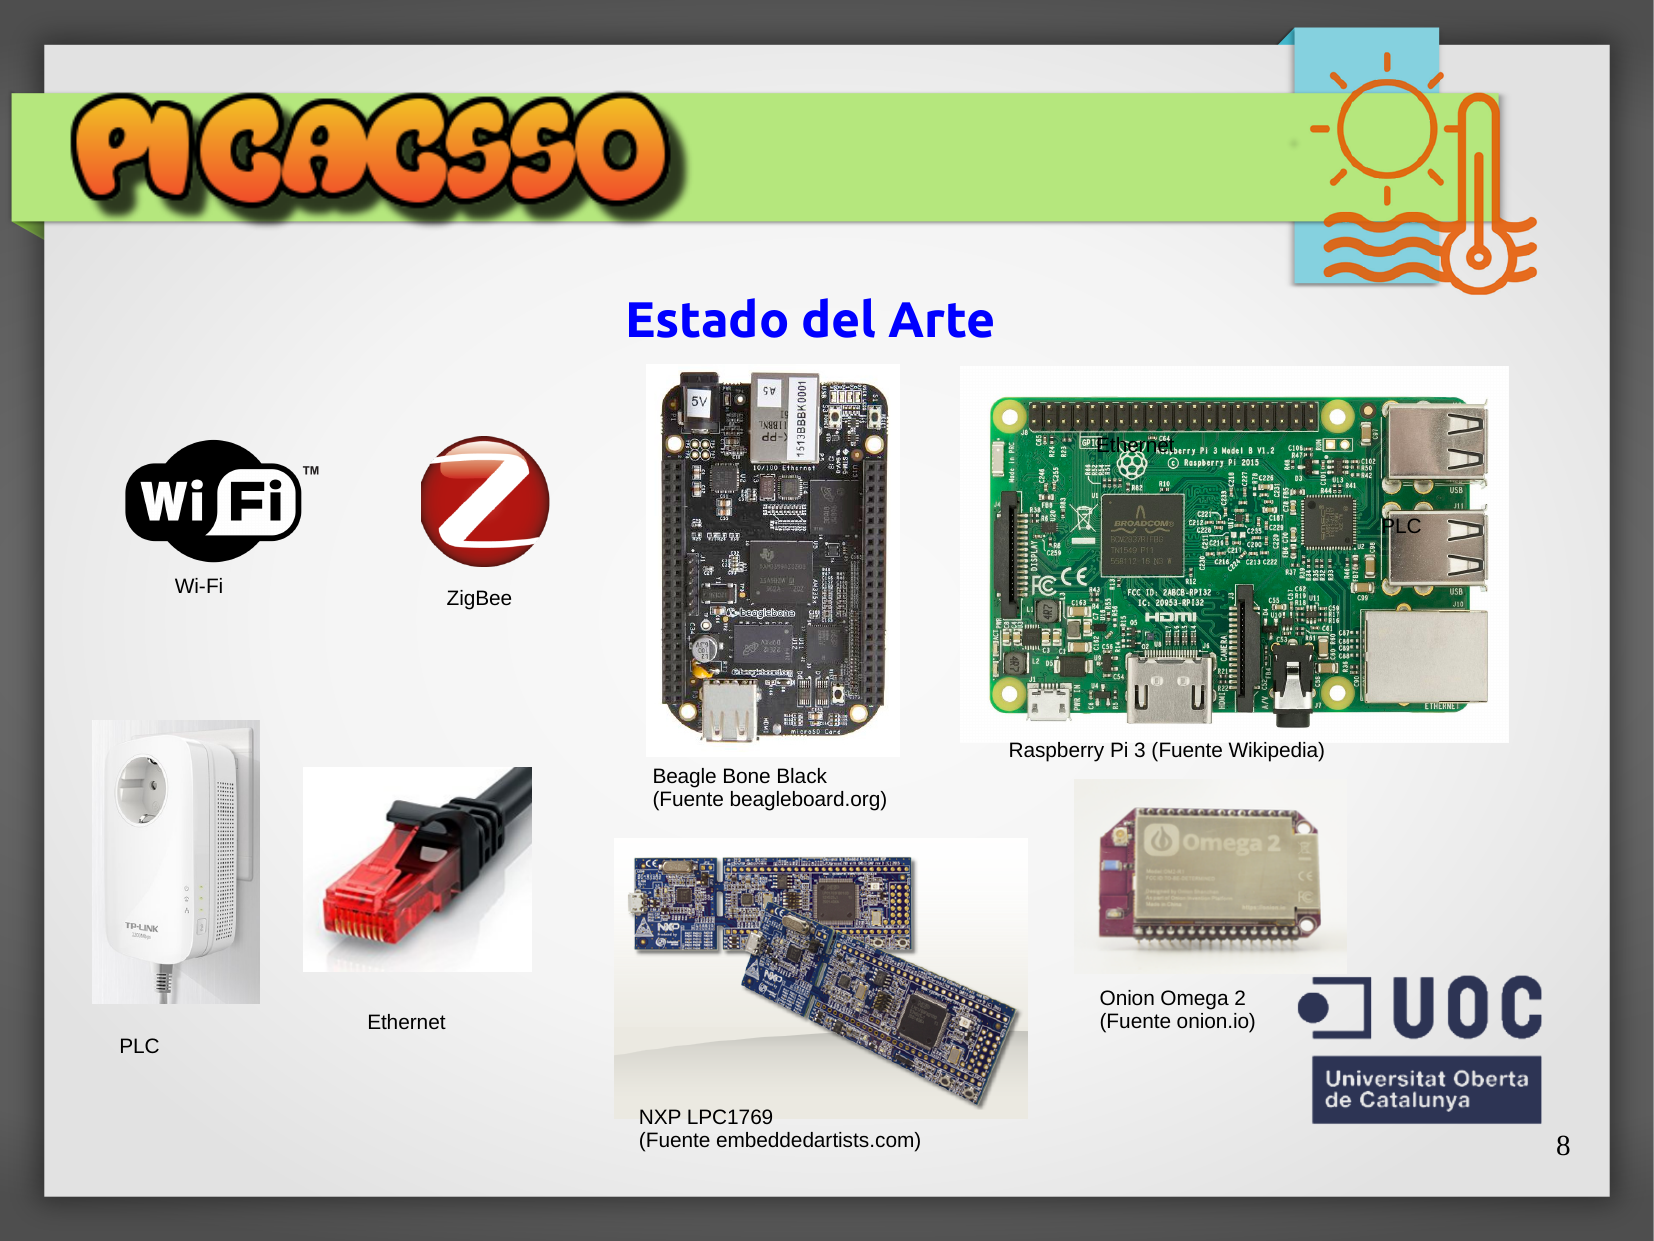

Estado del Arte
Ethernet
PLC
Wi-Fi
ZigBee
Raspberry Pi 3 (Fuente Wikipedia)
Beagle Bone Black
(Fuente beagleboard.org)
Onion Omega 2
(Fuente onion.io)
Ethernet
PLC
NXP LPC1769
(Fuente embeddedartists.com)
8